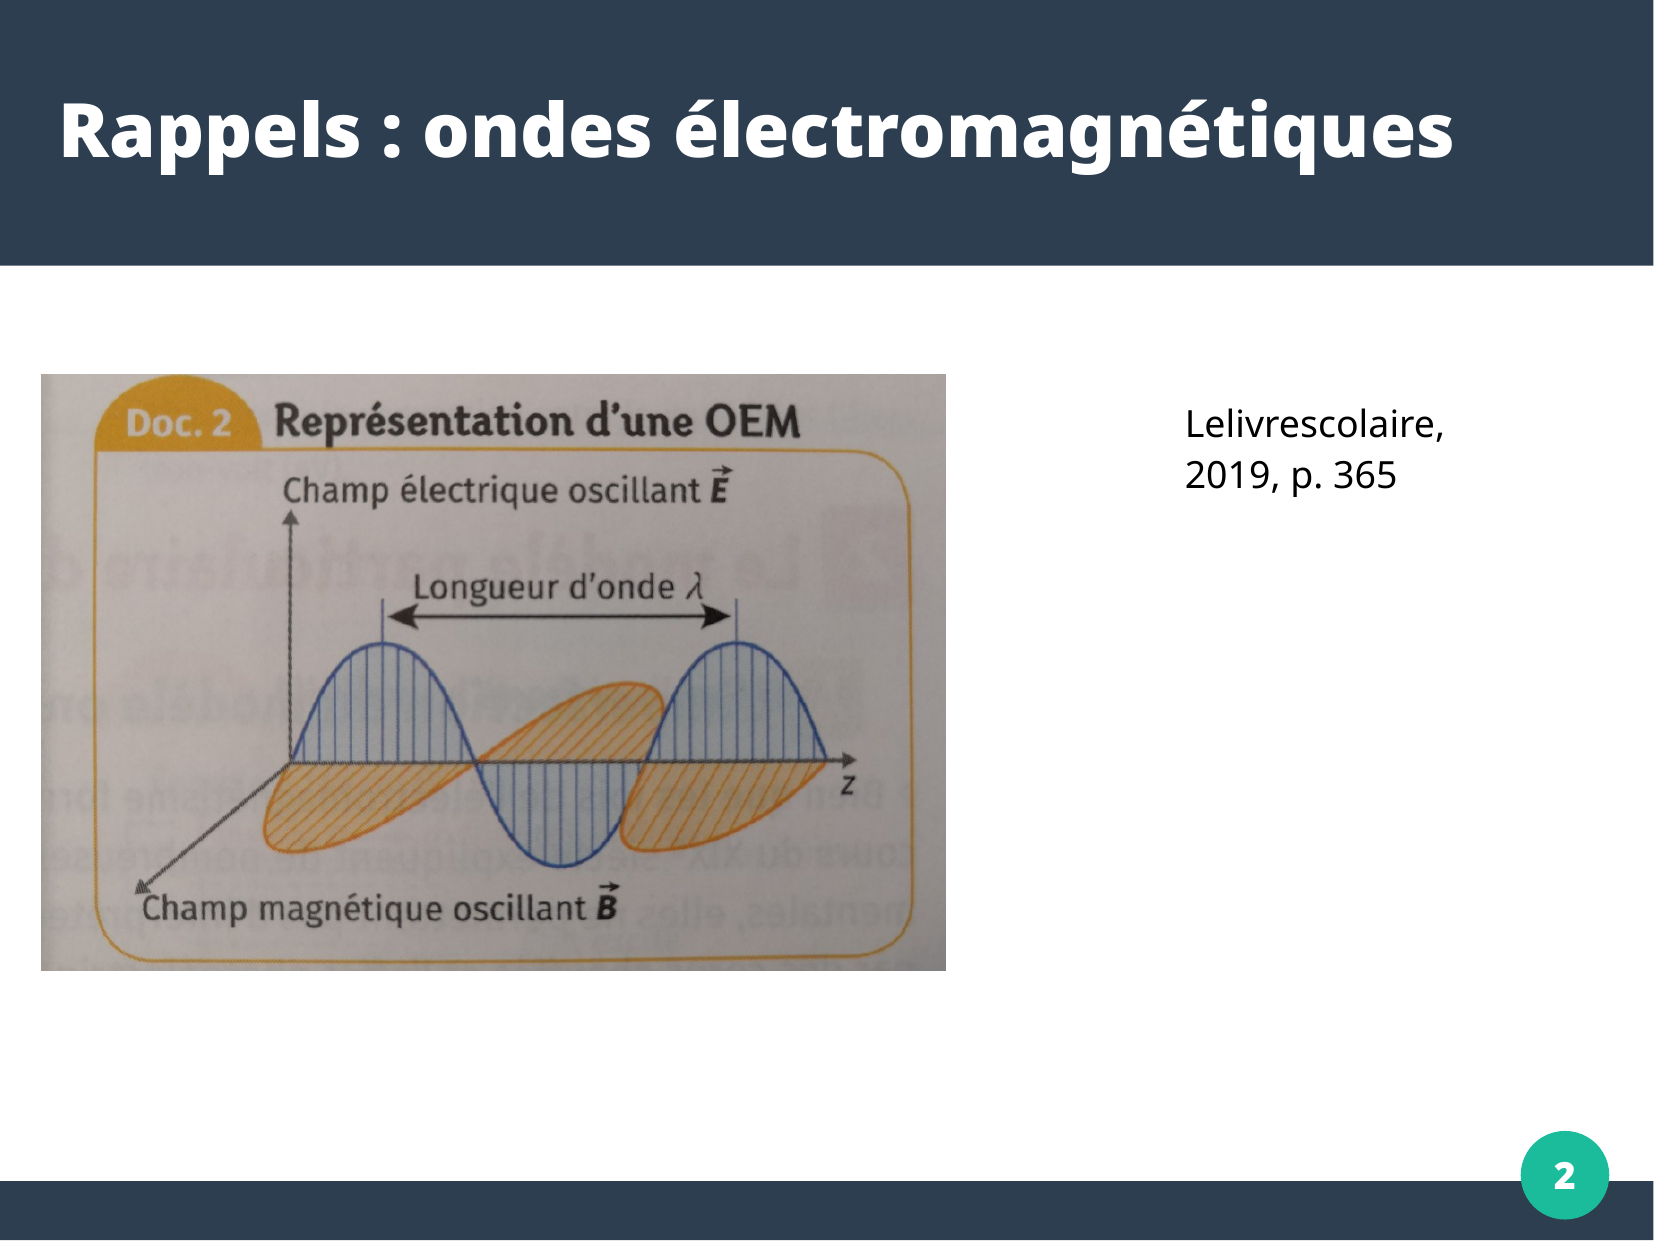

# Rappels : ondes électromagnétiques
Lelivrescolaire,
2019, p. 365
2